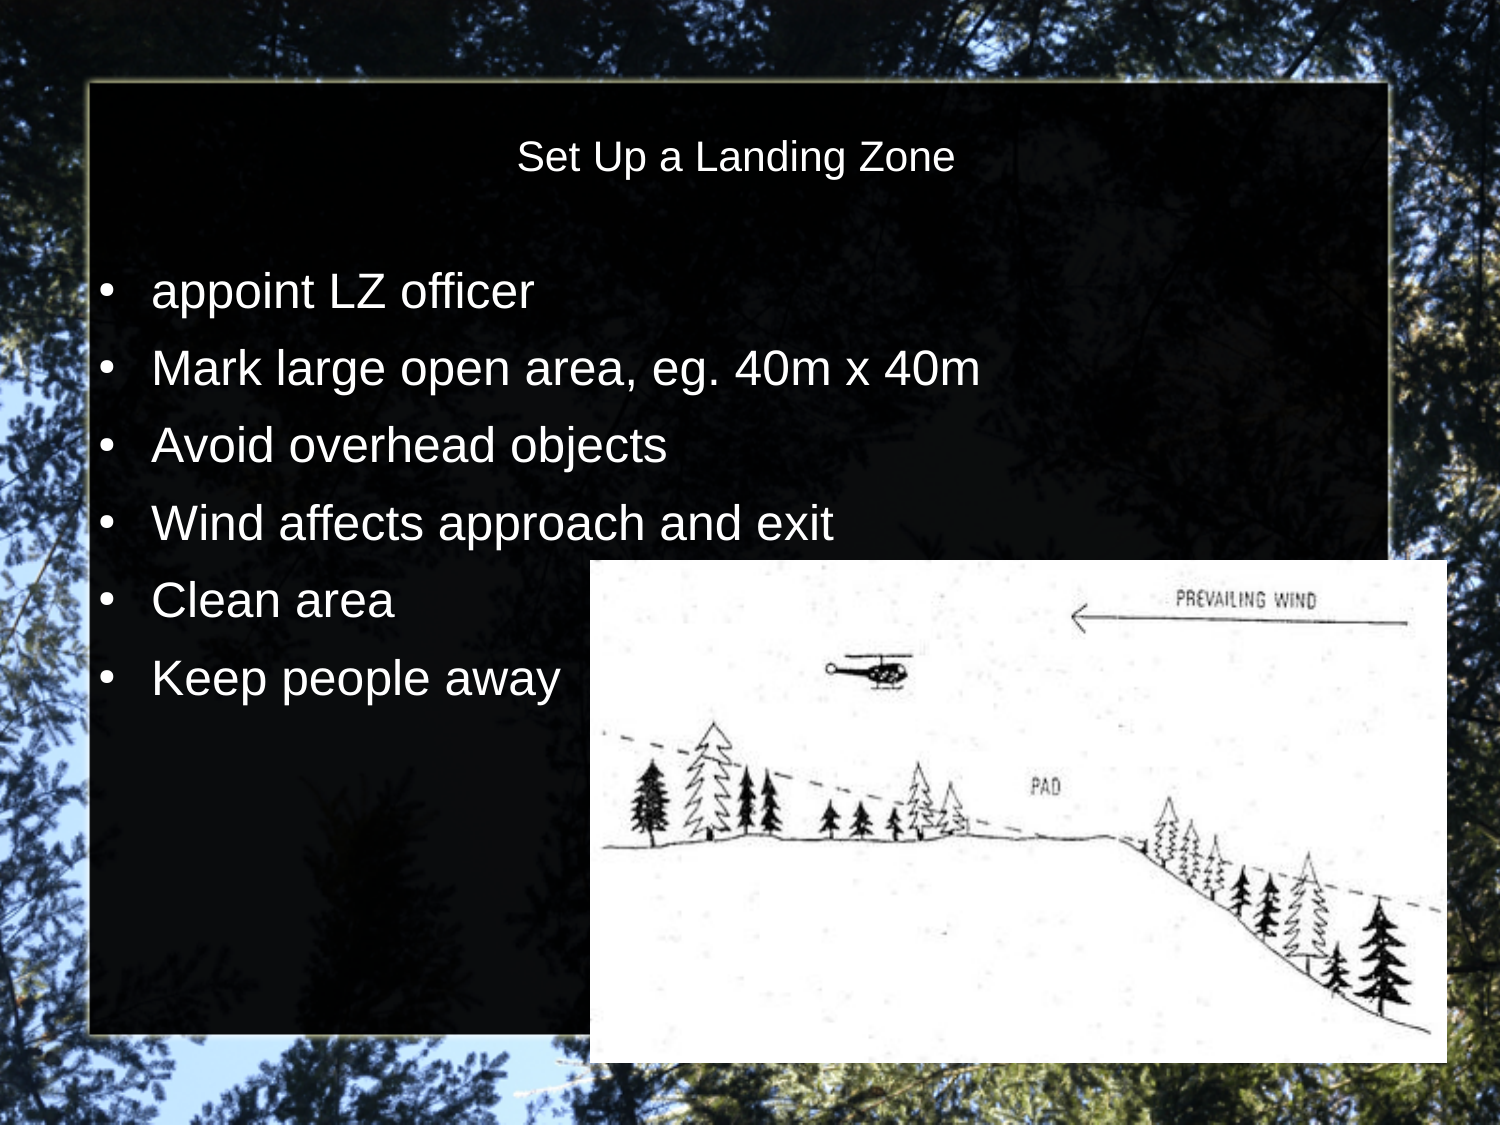

# Set Up a Landing Zone
appoint LZ officer
Mark large open area, eg. 40m x 40m
Avoid overhead objects
Wind affects approach and exit
Clean area
Keep people away